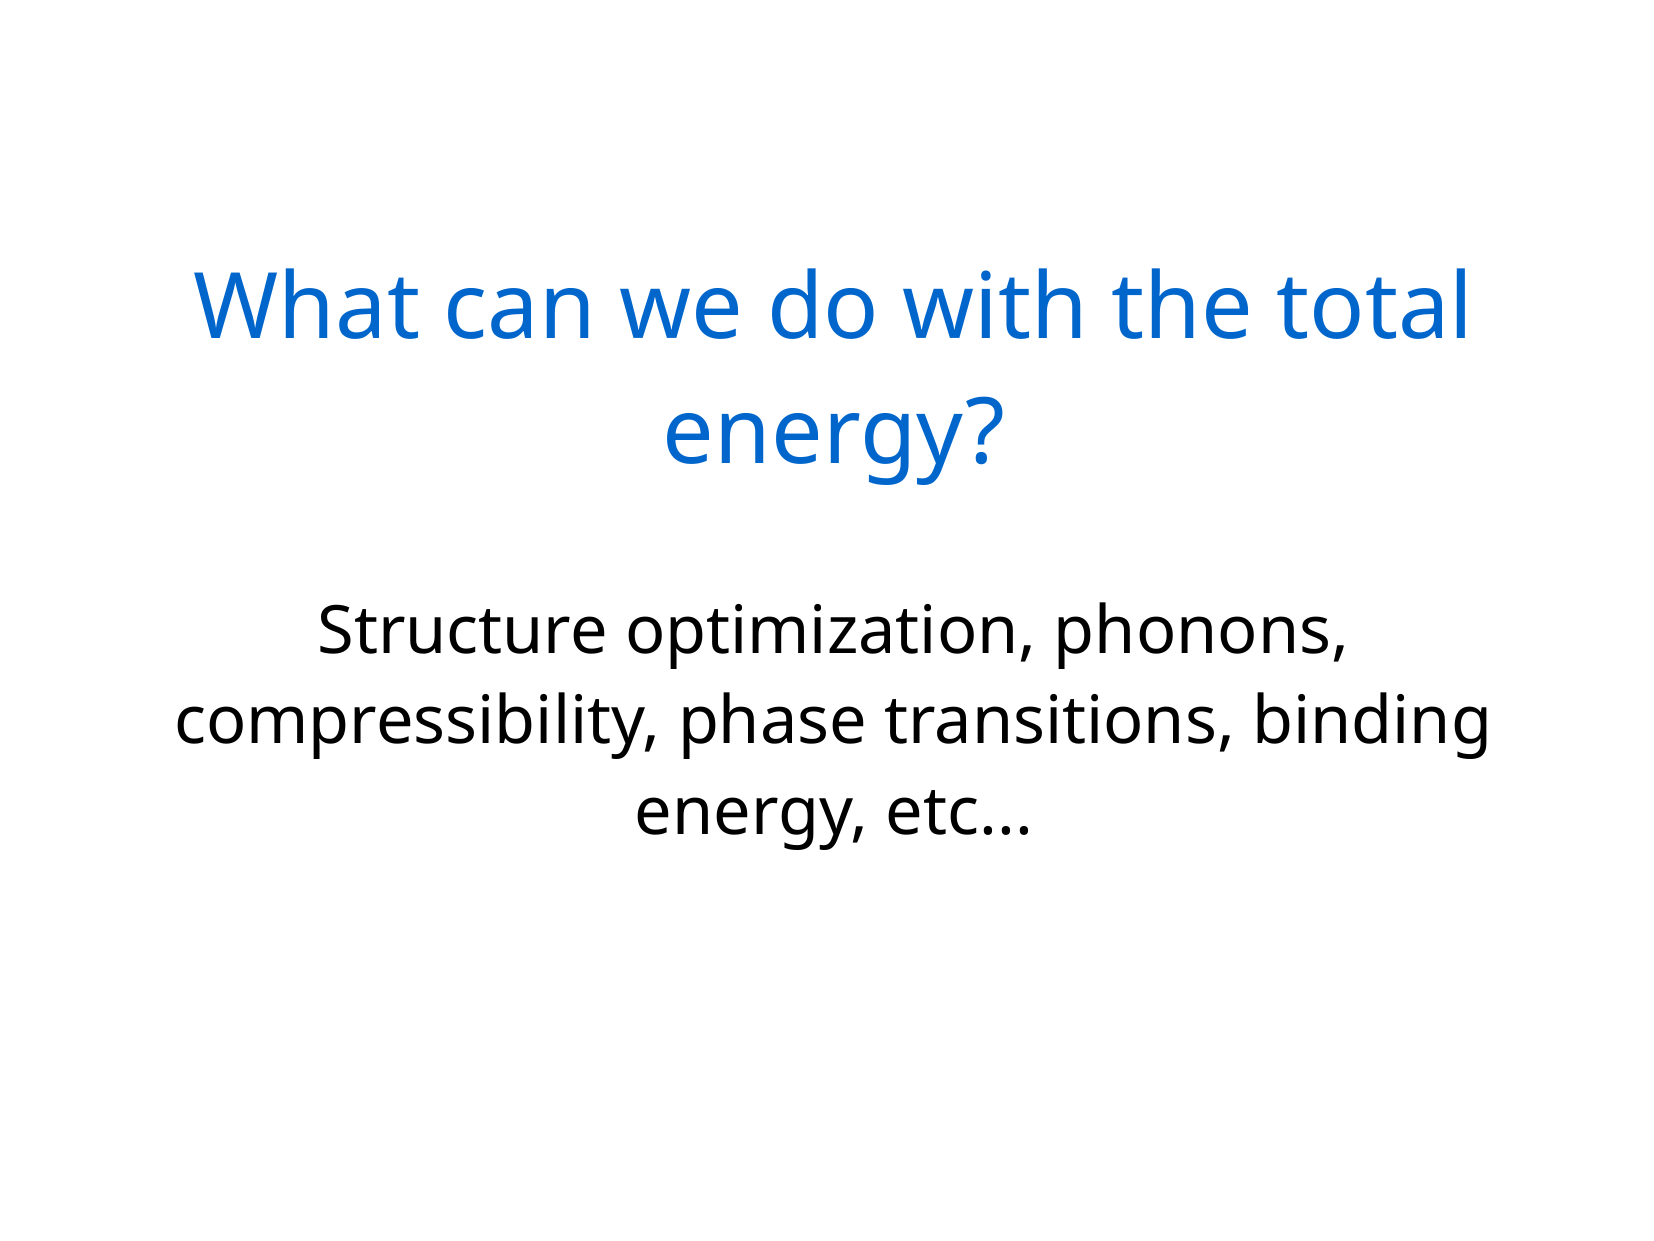

# What can we do with the total energy? Structure optimization, phonons, compressibility, phase transitions, binding energy, etc...